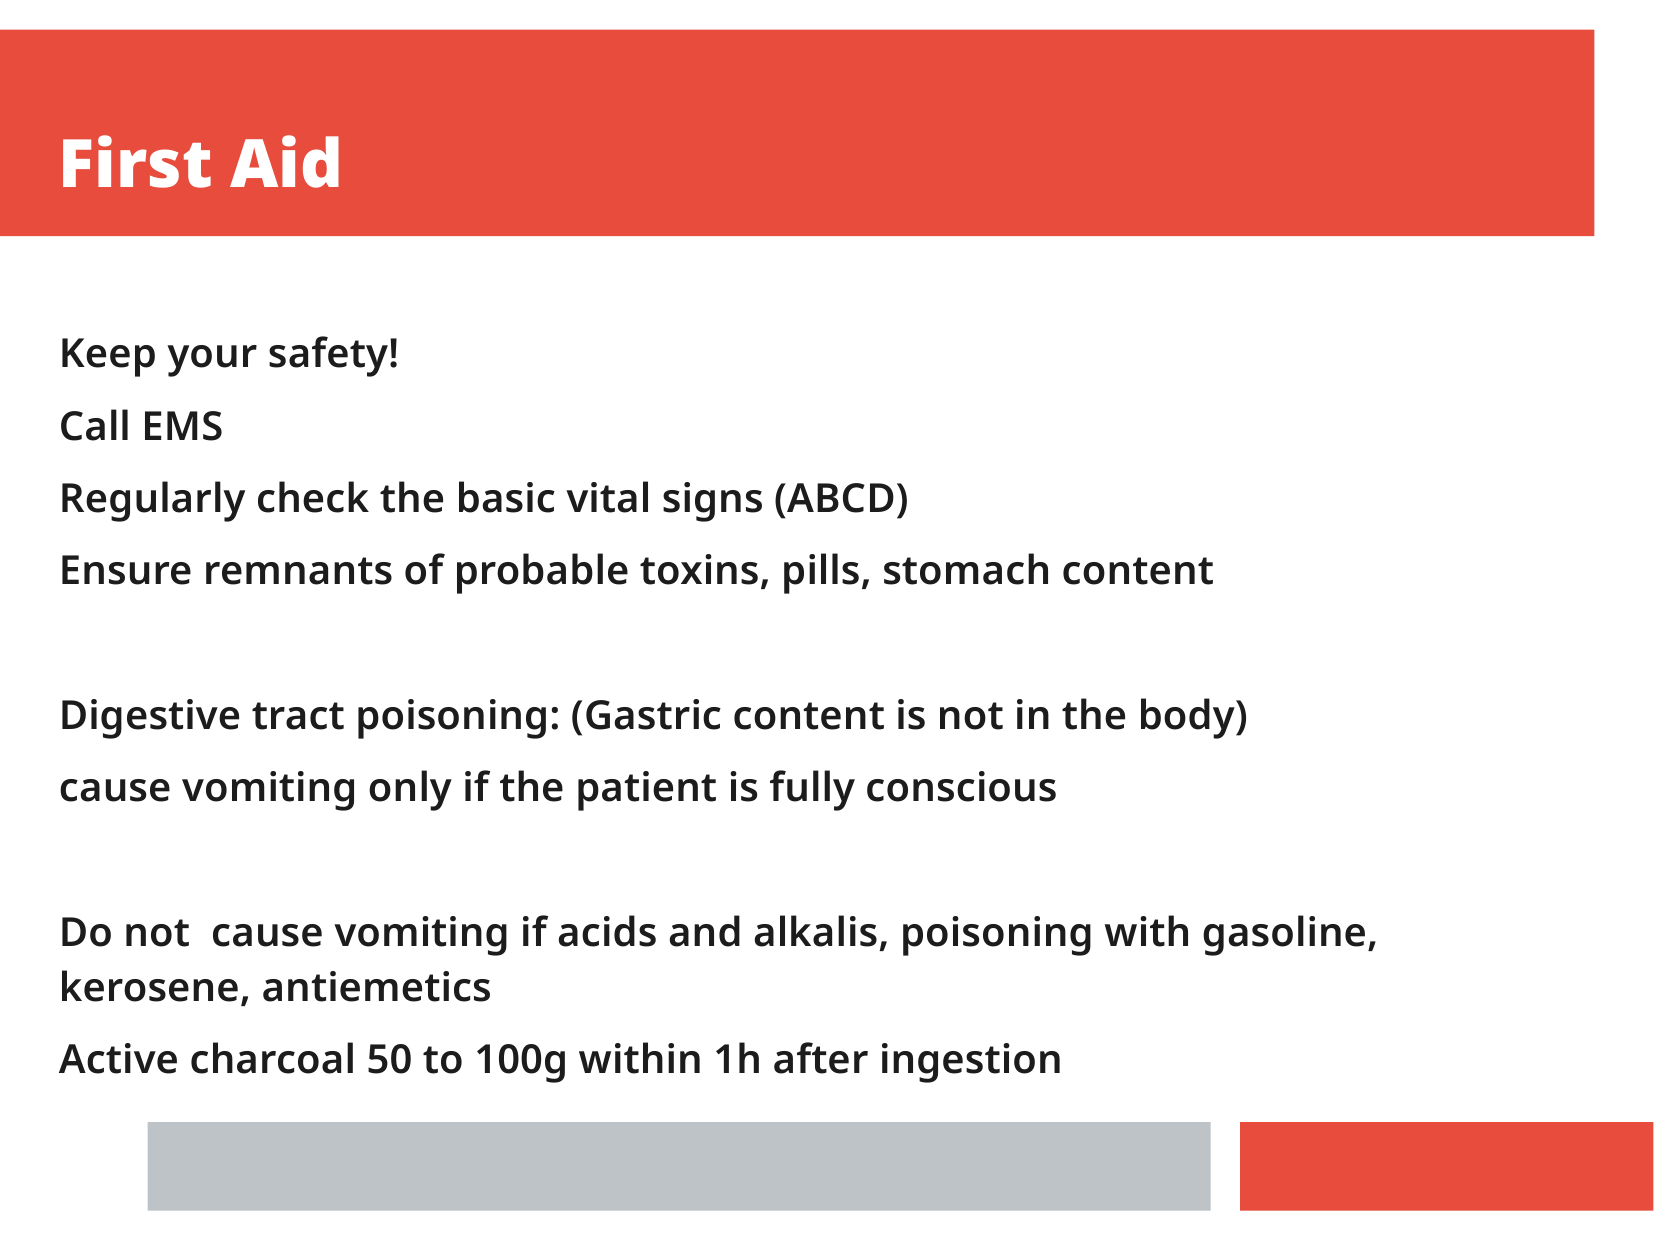

# First Aid
Keep your safety!
Call EMS
Regularly check the basic vital signs (ABCD)
Ensure remnants of probable toxins, pills, stomach content
Digestive tract poisoning: (Gastric content is not in the body)
cause vomiting only if the patient is fully conscious
Do not cause vomiting if acids and alkalis, poisoning with gasoline, kerosene, antiemetics
Active charcoal 50 to 100g within 1h after ingestion